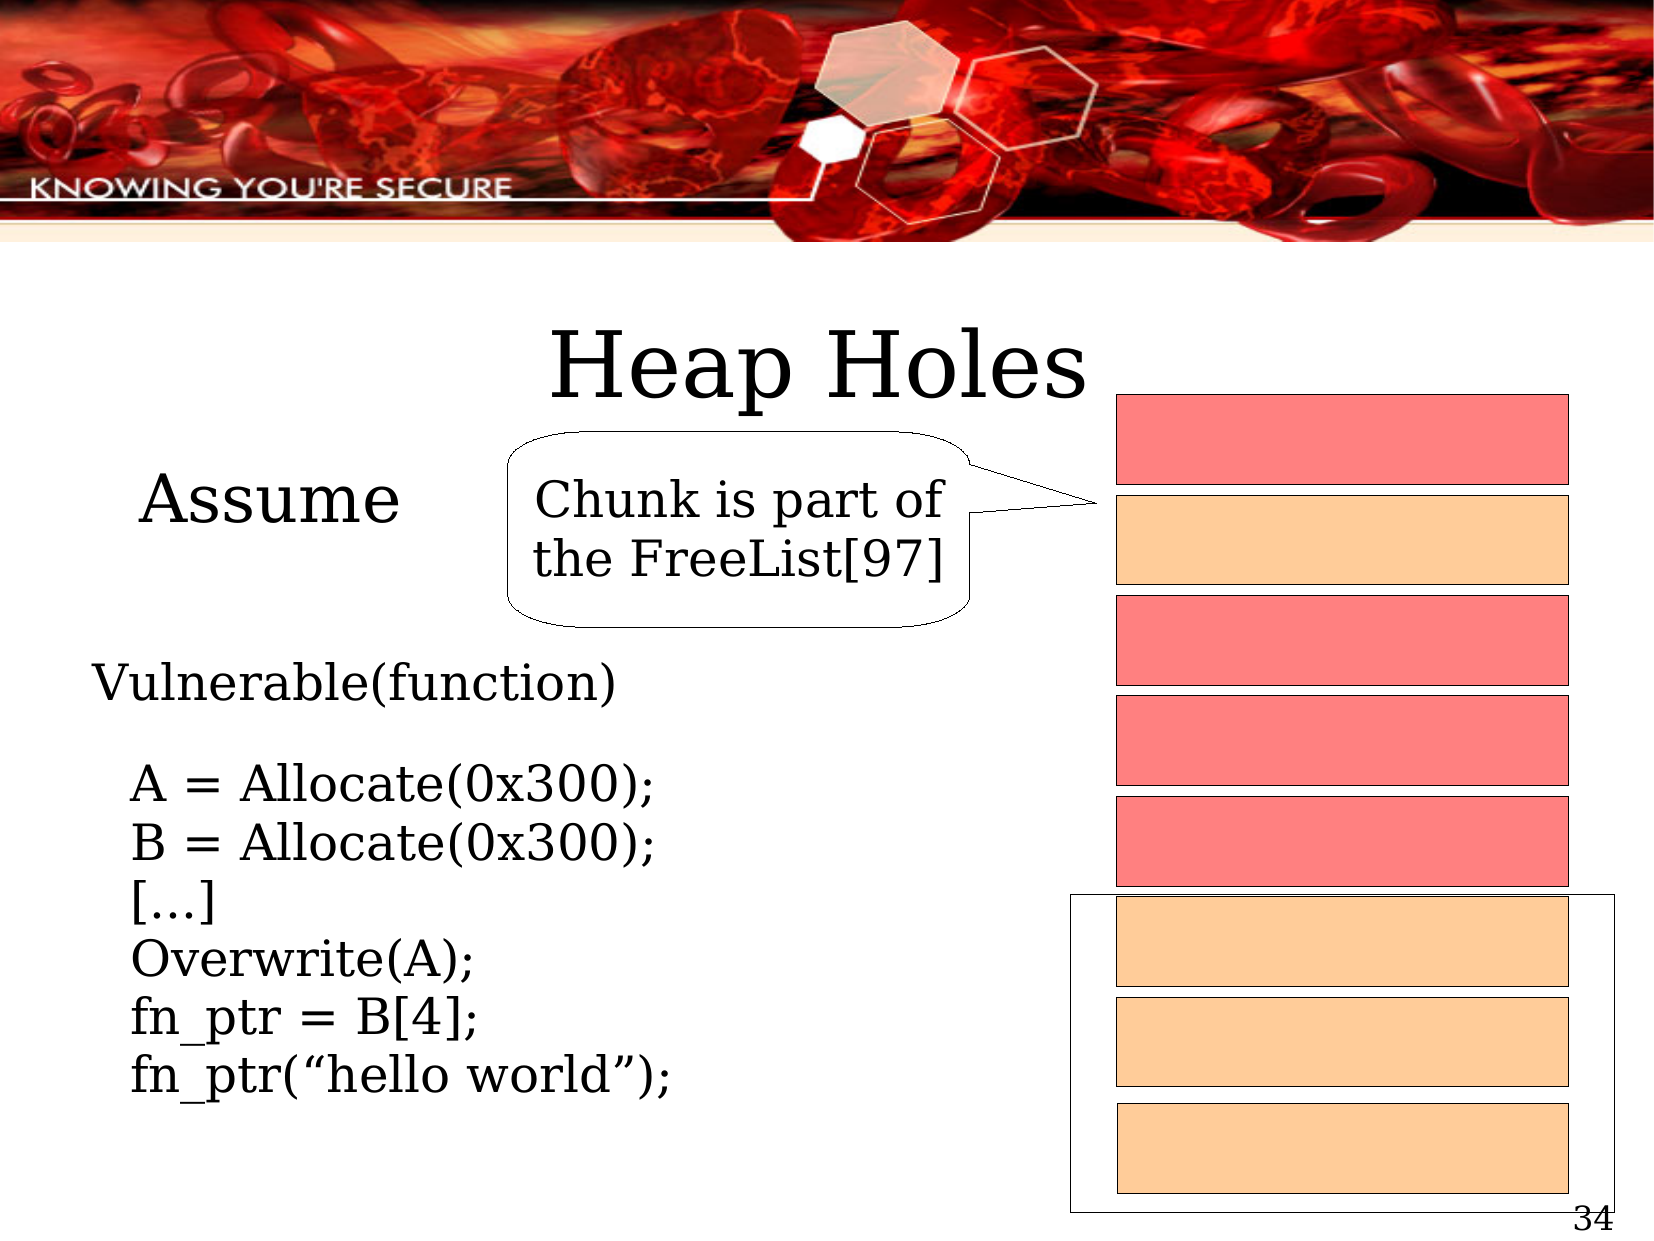

# Heap Holes
Chunk is part of the FreeList[97]
Assume
Vulnerable(function)
A = Allocate(0x300);
B = Allocate(0x300);
[...]
Overwrite(A);
fn_ptr = B[4];
fn_ptr(“hello world”);